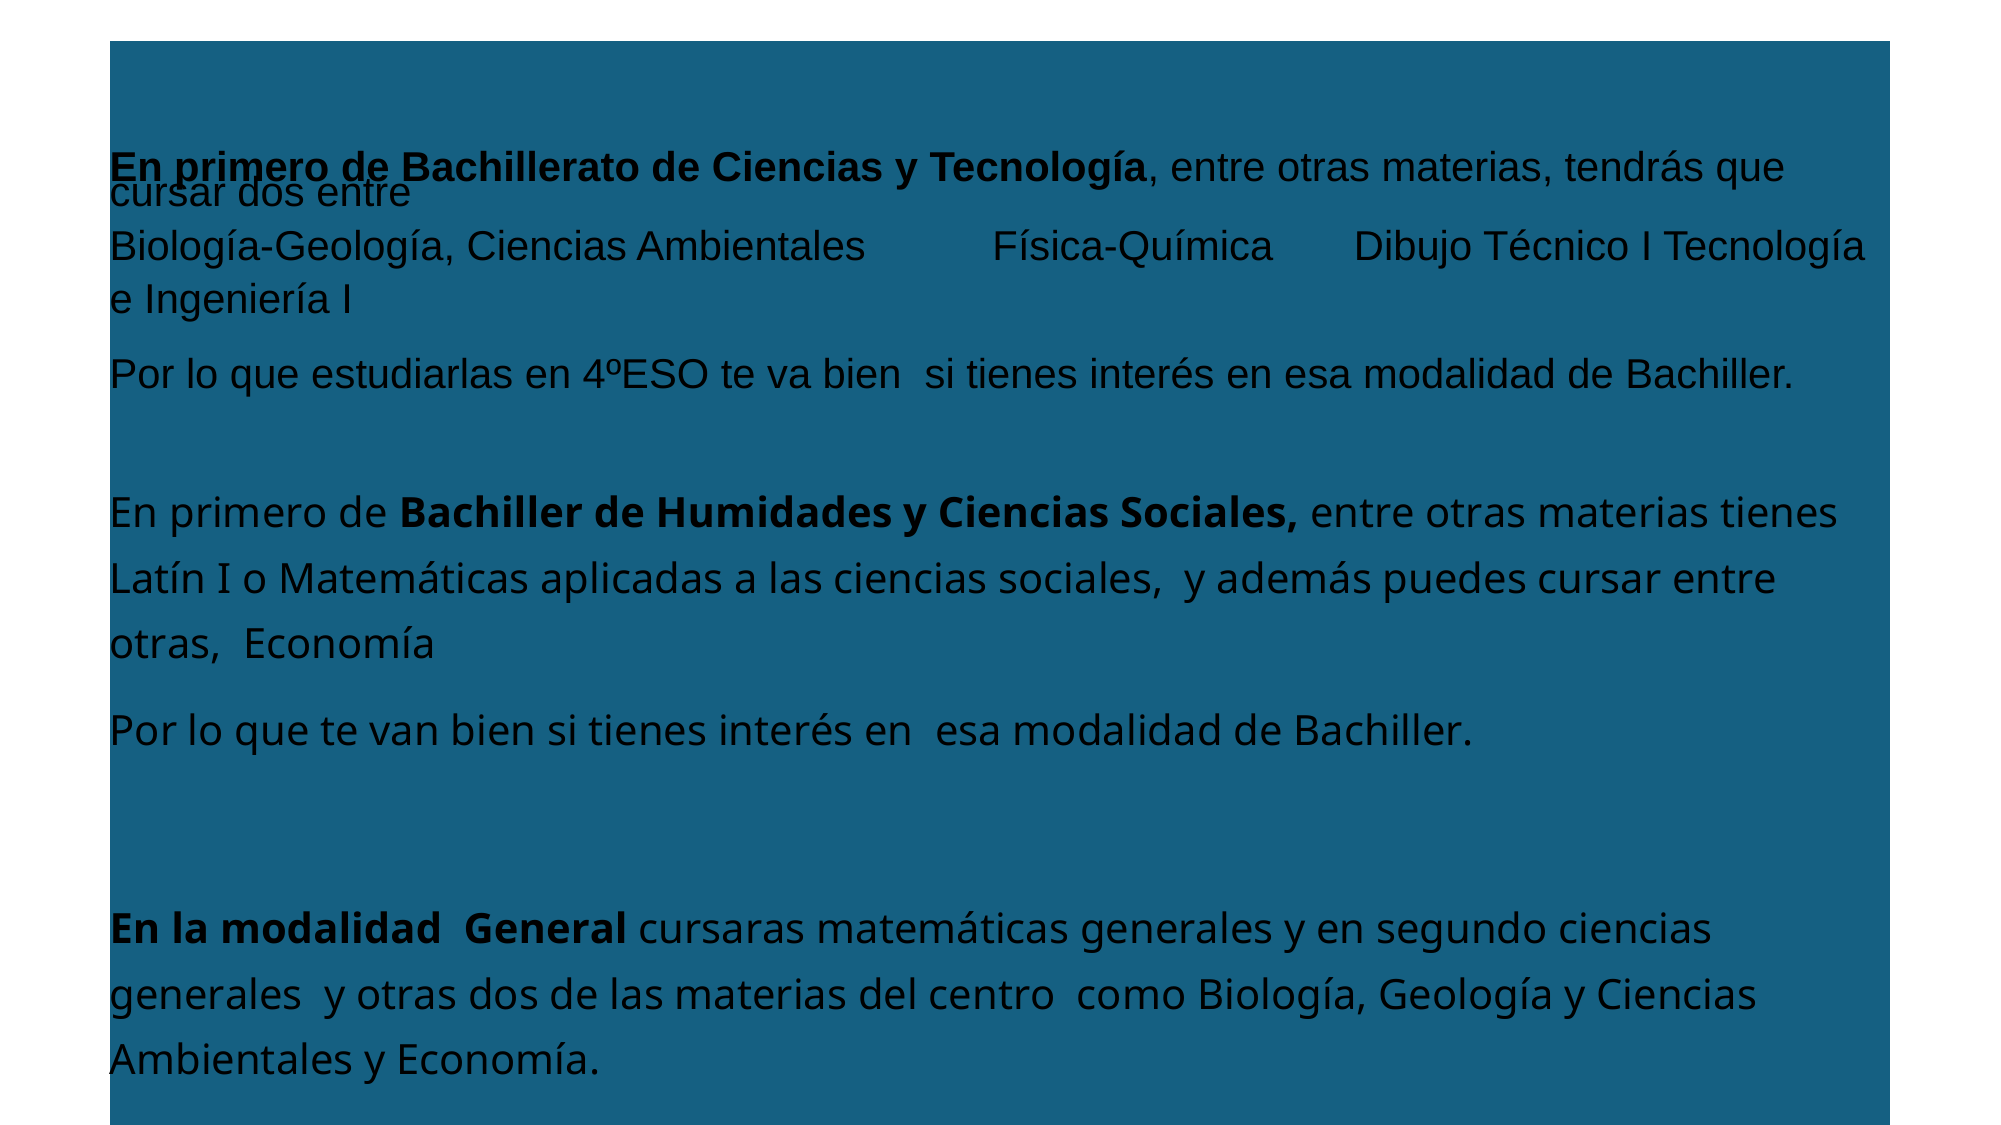

| En primero de Bachillerato de Ciencias y Tecnología, entre otras materias, tendrás que cursar dos entre Biología-Geología, Ciencias Ambientales Física-Química Dibujo Técnico I Tecnología e Ingeniería I Por lo que estudiarlas en 4ºESO te va bien si tienes interés en esa modalidad de Bachiller. |
| --- |
| En primero de Bachiller de Humidades y Ciencias Sociales, entre otras materias tienes Latín I o Matemáticas aplicadas a las ciencias sociales, y además puedes cursar entre otras, Economía Por lo que te van bien si tienes interés en esa modalidad de Bachiller. En la modalidad General cursaras matemáticas generales y en segundo ciencias generales y otras dos de las materias del centro como Biología, Geología y Ciencias Ambientales y Economía. En artes se puede cursar Dibujo Técnico, Artes Escénicas, Volumen |
#